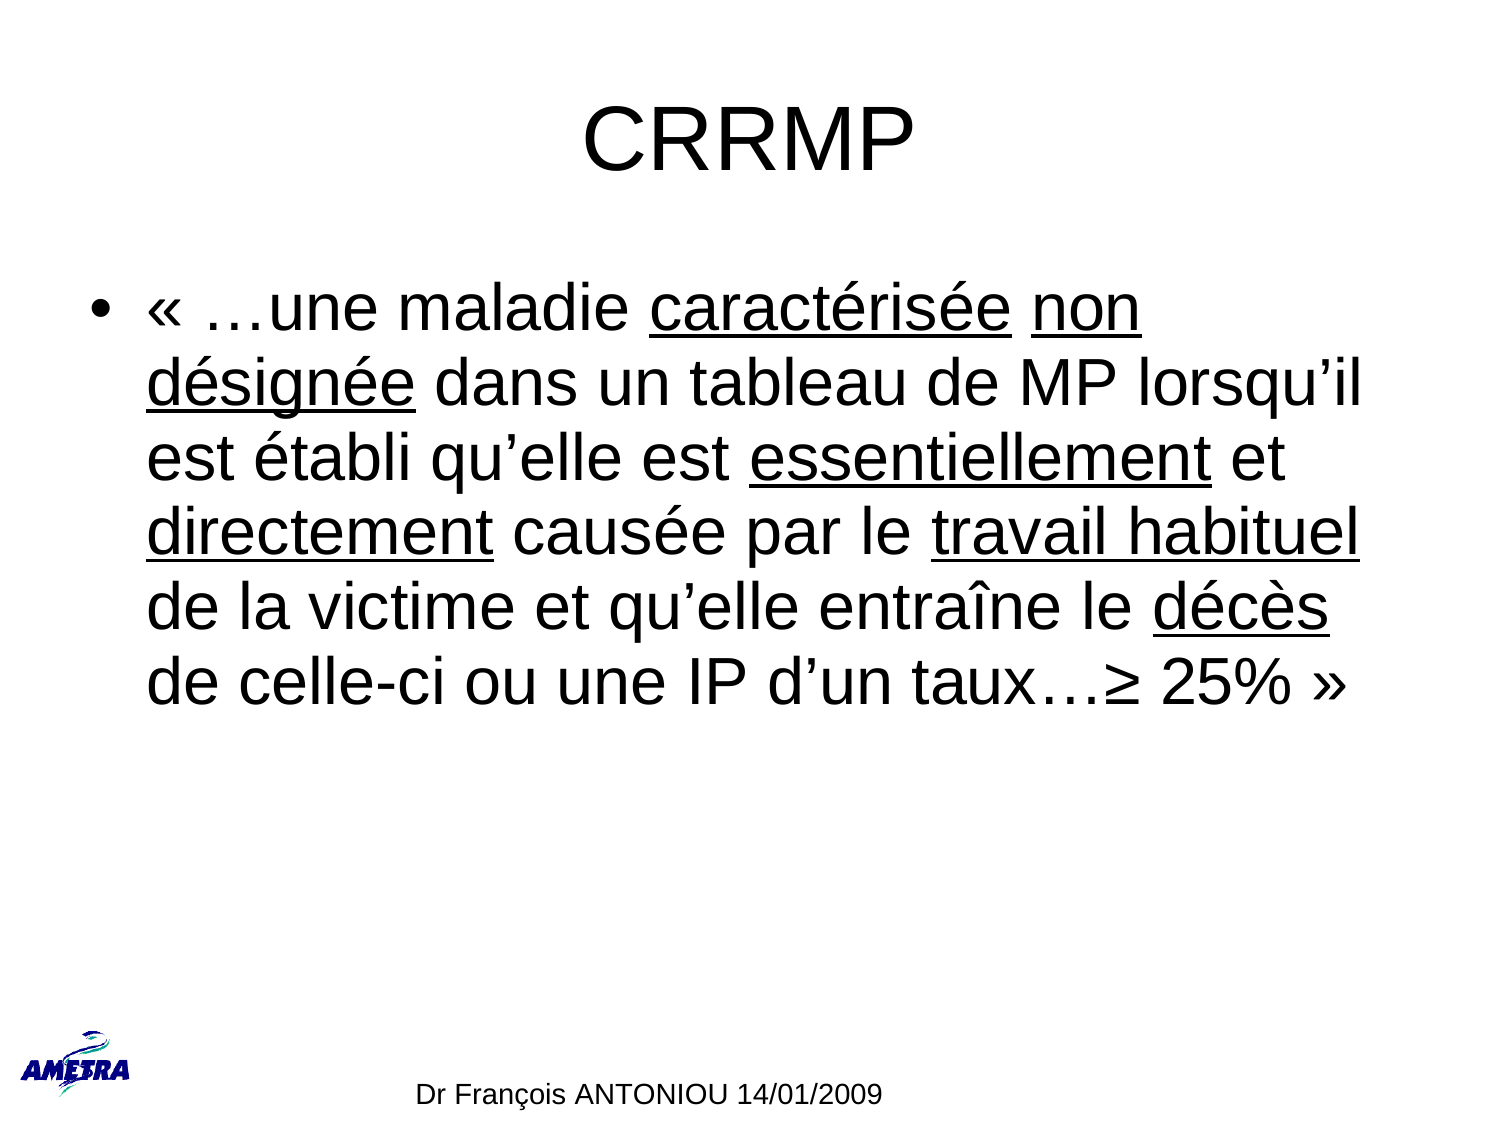

# CRRMP
« …une maladie caractérisée non désignée dans un tableau de MP lorsqu’il est établi qu’elle est essentiellement et directement causée par le travail habituel de la victime et qu’elle entraîne le décès de celle-ci ou une IP d’un taux…≥ 25% »
Dr François ANTONIOU 14/01/2009